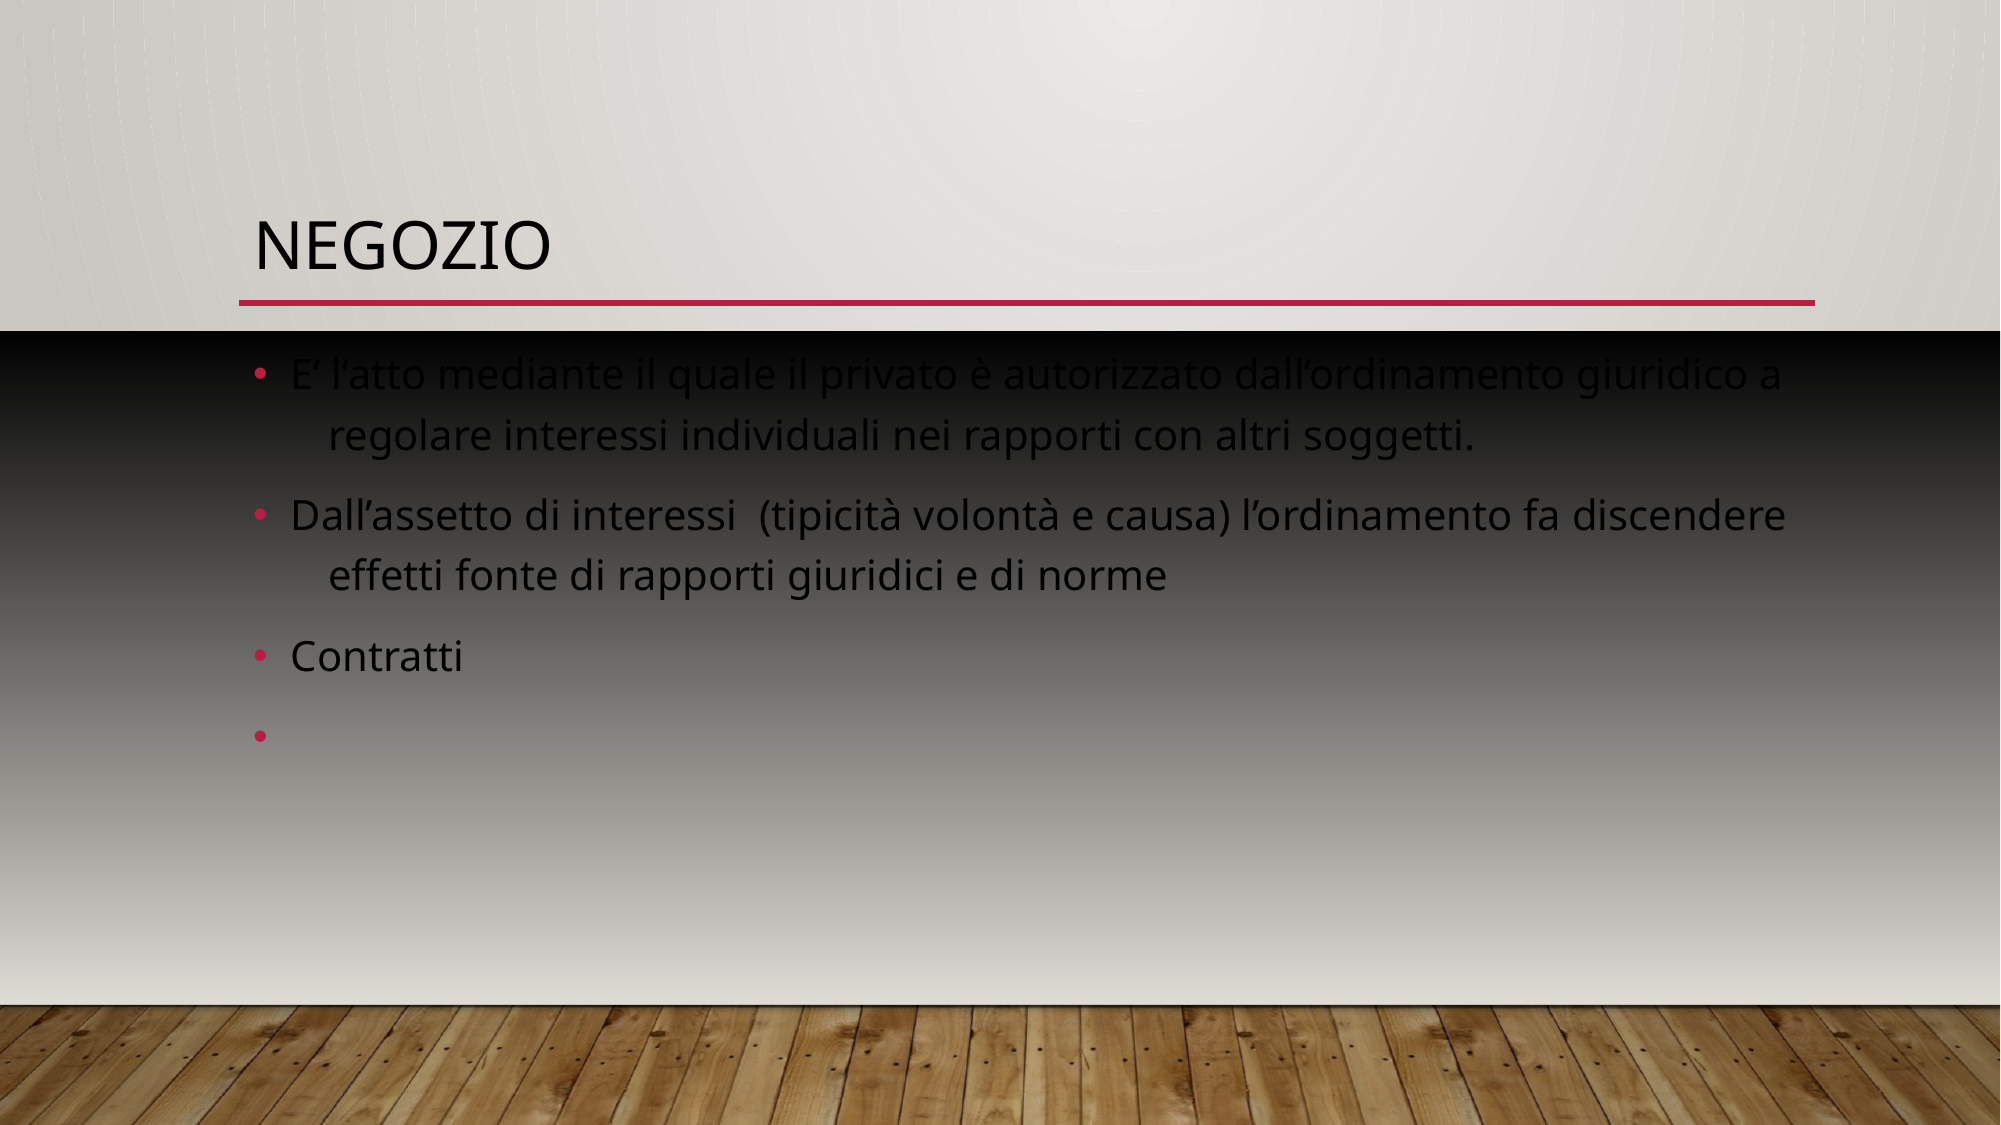

# negozio
E’ l’atto mediante il quale il privato è autorizzato dall’ordinamento giuridico a regolare interessi individuali nei rapporti con altri soggetti.
Dall’assetto di interessi (tipicità volontà e causa) l’ordinamento fa discendere effetti fonte di rapporti giuridici e di norme
Contratti